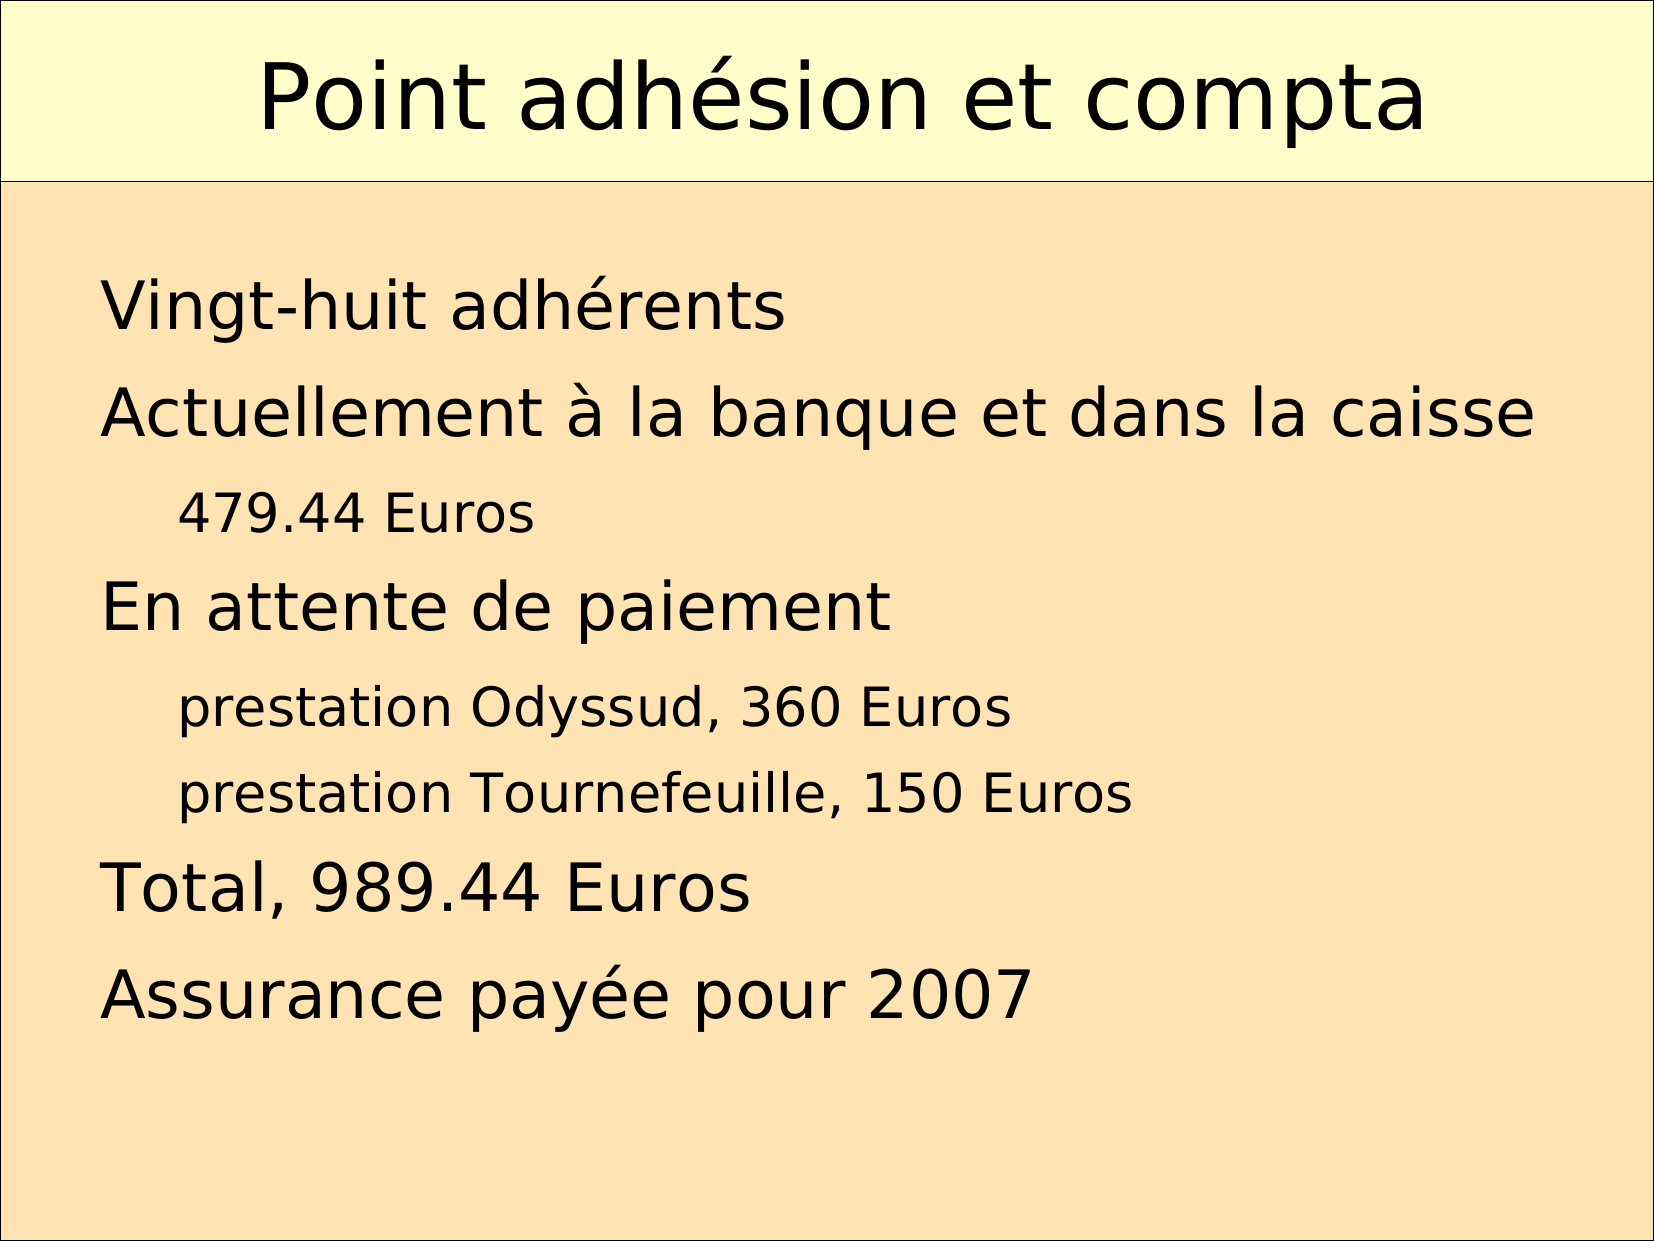

# Point adhésion et compta
Vingt-huit adhérents
Actuellement à la banque et dans la caisse
479.44 Euros
En attente de paiement
prestation Odyssud, 360 Euros
prestation Tournefeuille, 150 Euros
Total, 989.44 Euros
Assurance payée pour 2007